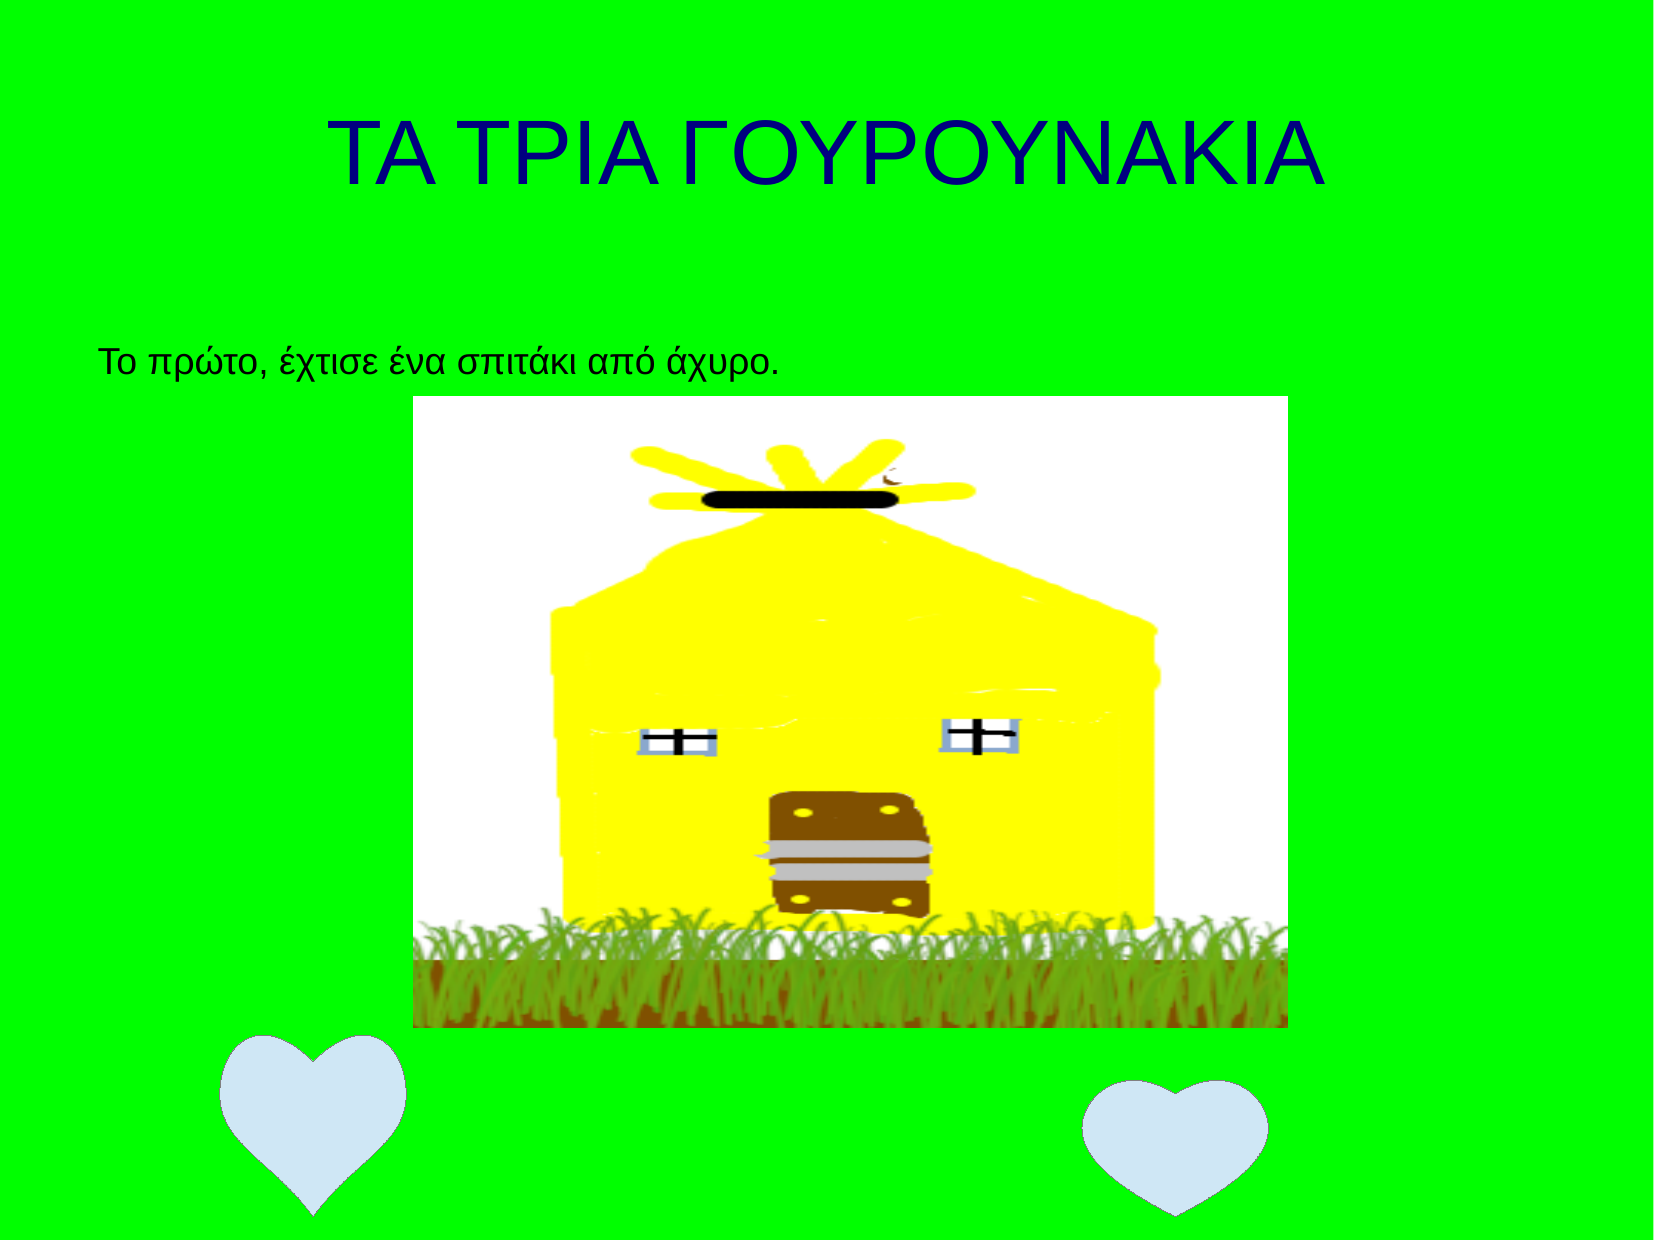

# ΤΑ ΤΡΙΑ ΓΟΥΡΟΥΝΑΚΙΑ
Το πρώτο, έχτισε ένα σπιτάκι από άχυρο.